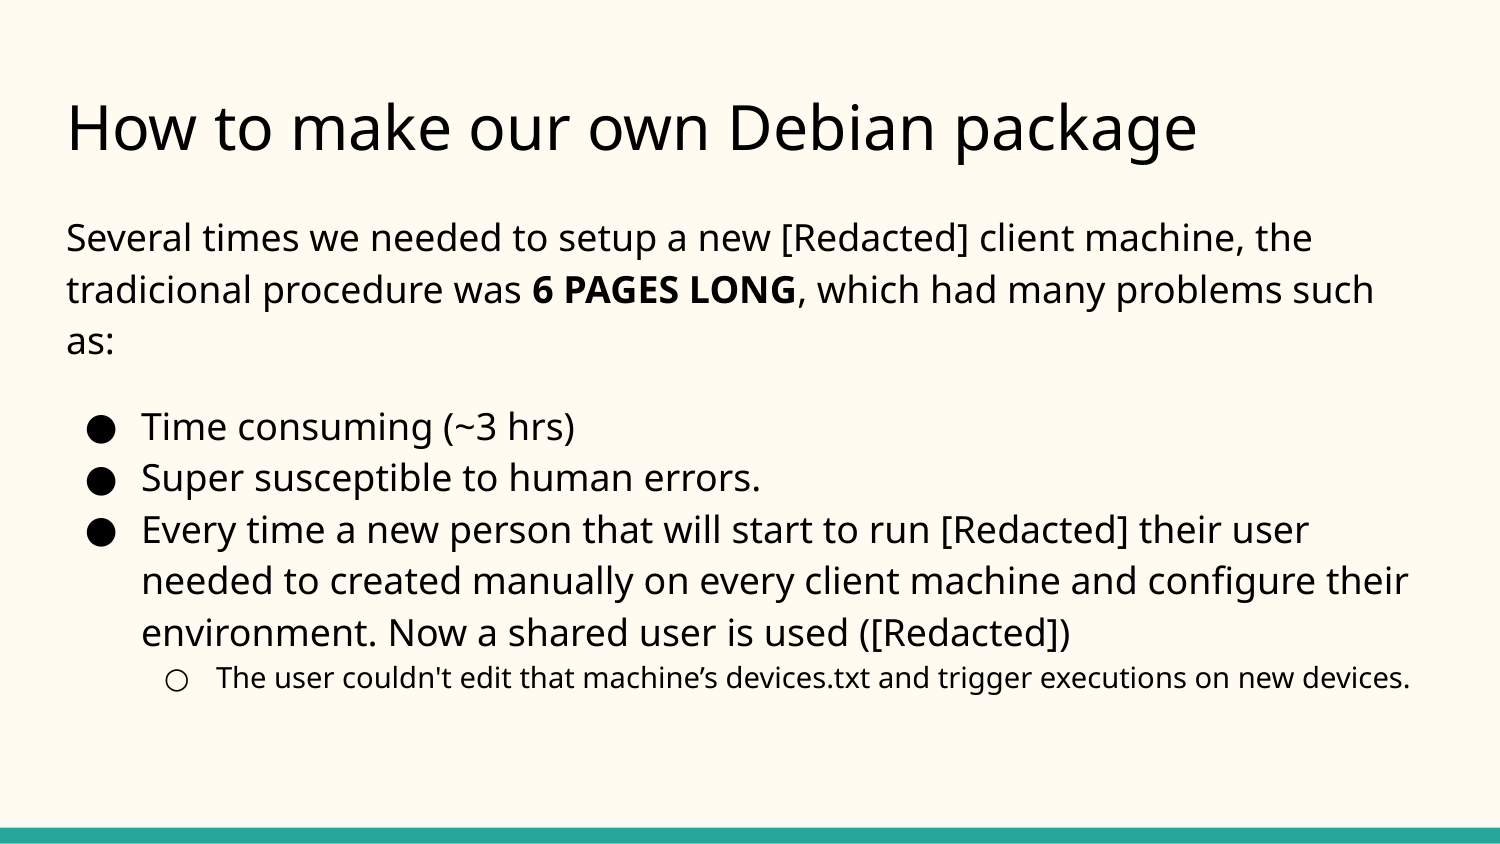

# How to make our own Debian package
Several times we needed to setup a new [Redacted] client machine, the tradicional procedure was 6 PAGES LONG, which had many problems such as:
Time consuming (~3 hrs)
Super susceptible to human errors.
Every time a new person that will start to run [Redacted] their user needed to created manually on every client machine and configure their environment. Now a shared user is used ([Redacted])
The user couldn't edit that machine’s devices.txt and trigger executions on new devices.